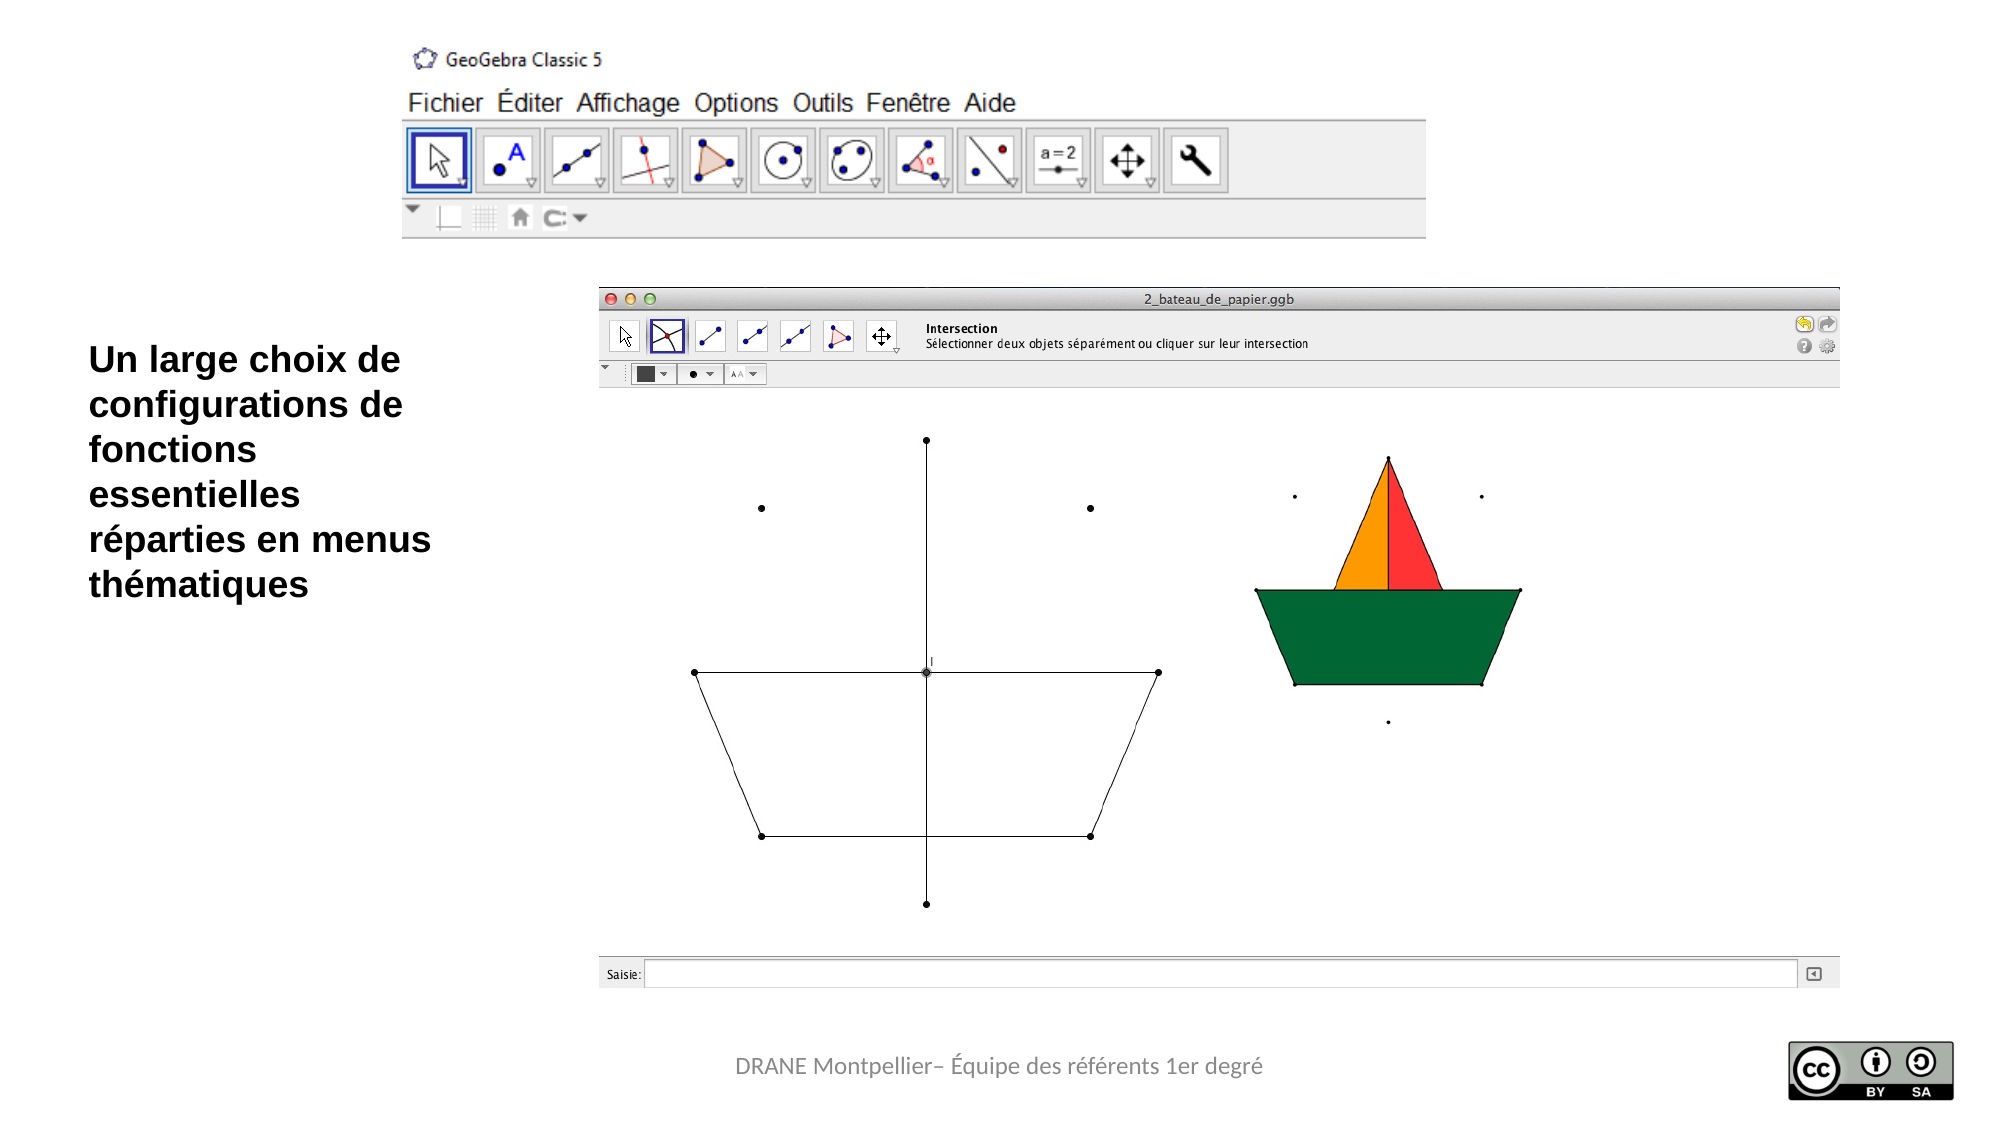

Un large choix de configurations de fonctions essentielles réparties en menus thématiques
DRANE Montpellier– Équipe des référents 1er degré